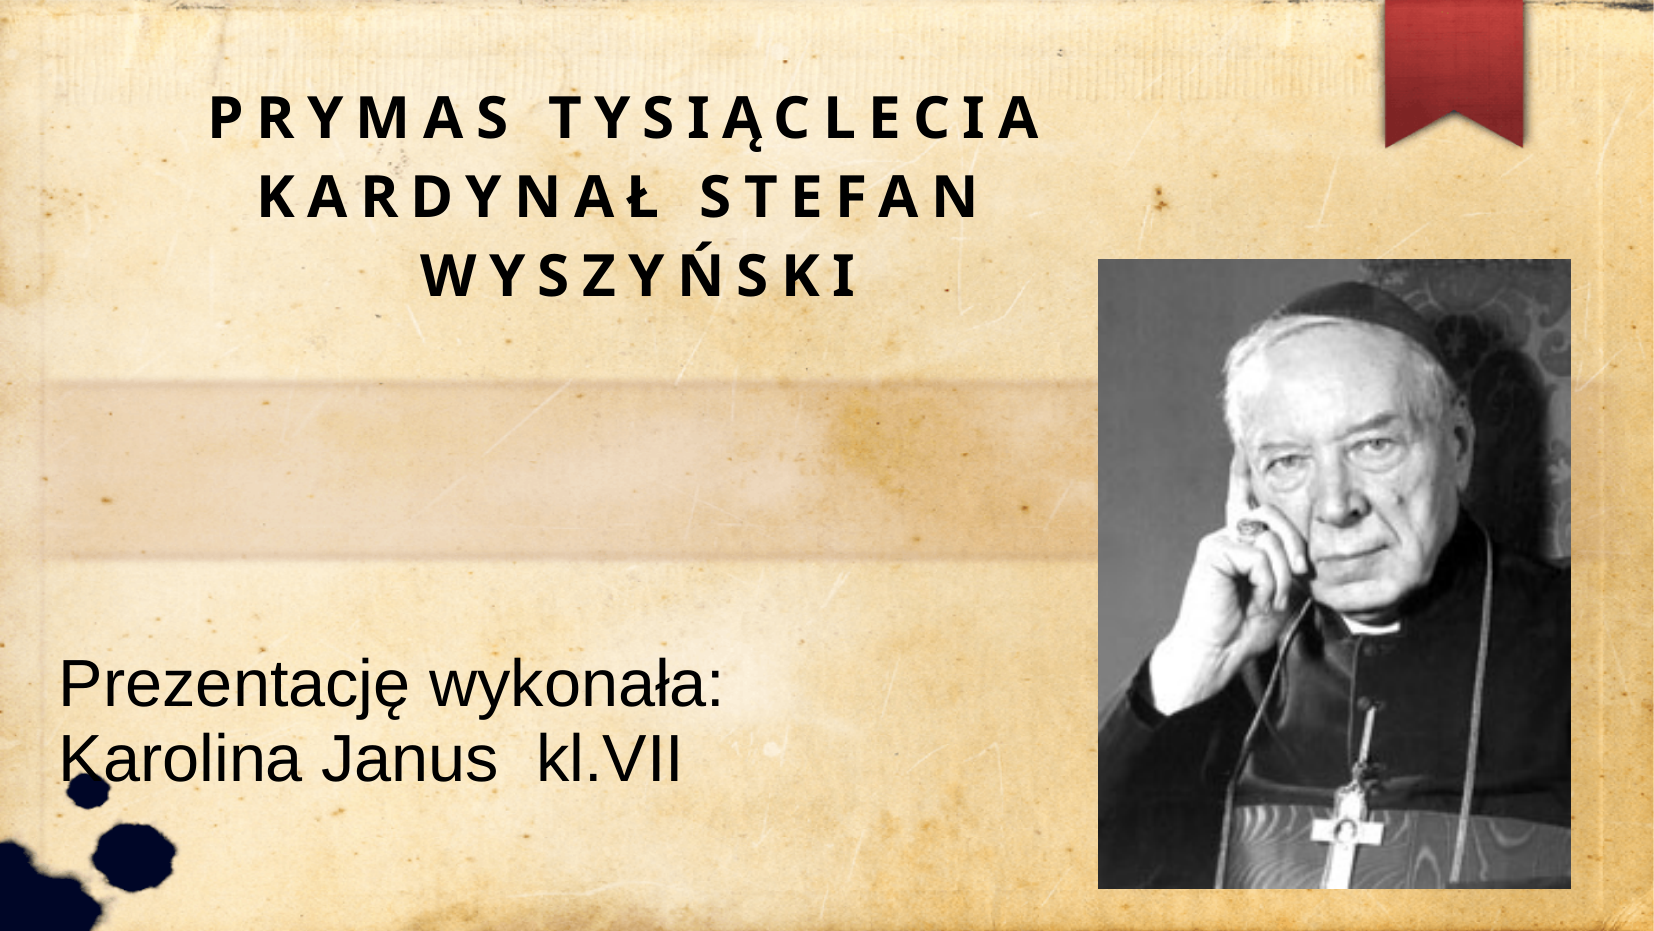

# PRYMAS TYSIĄCLECIA KARDYNAŁ STEFAN WYSZYŃSKI
Prezentację wykonała:
Karolina Janus kl.VII